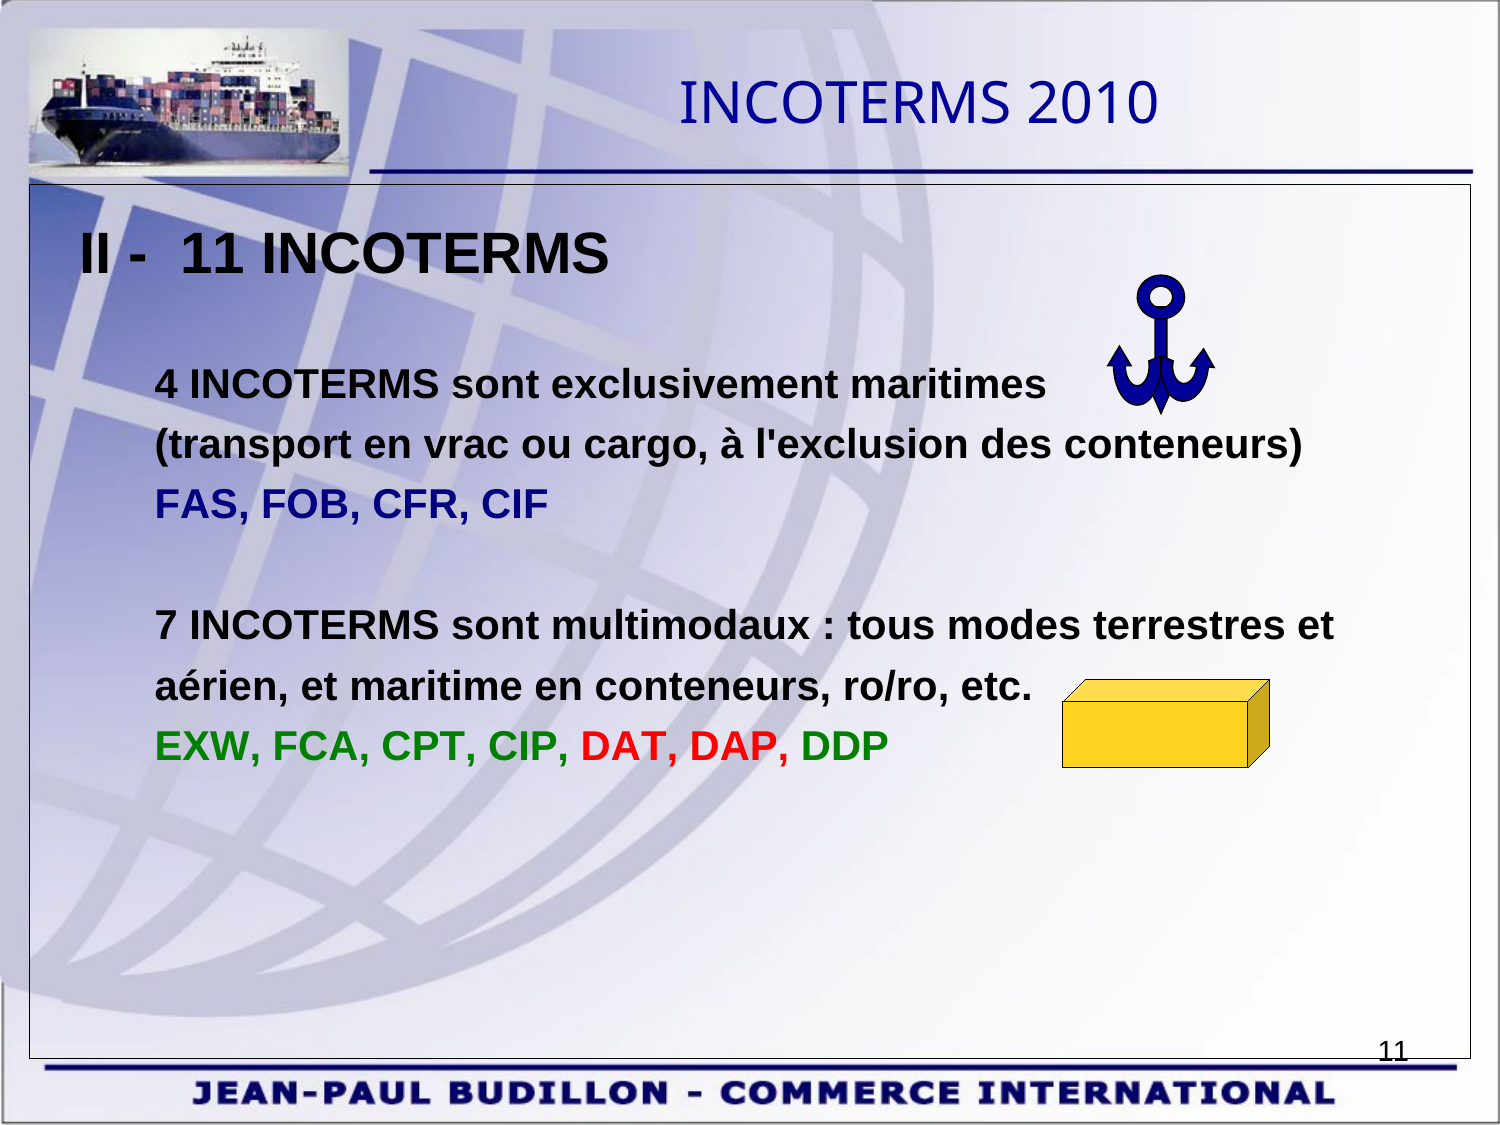

# INCOTERMS 2010
II - 11 INCOTERMS
4 INCOTERMS sont exclusivement maritimes
(transport en vrac ou cargo, à l'exclusion des conteneurs)
FAS, FOB, CFR, CIF
7 INCOTERMS sont multimodaux : tous modes terrestres et
aérien, et maritime en conteneurs, ro/ro, etc.
EXW, FCA, CPT, CIP, DAT, DAP, DDP
11